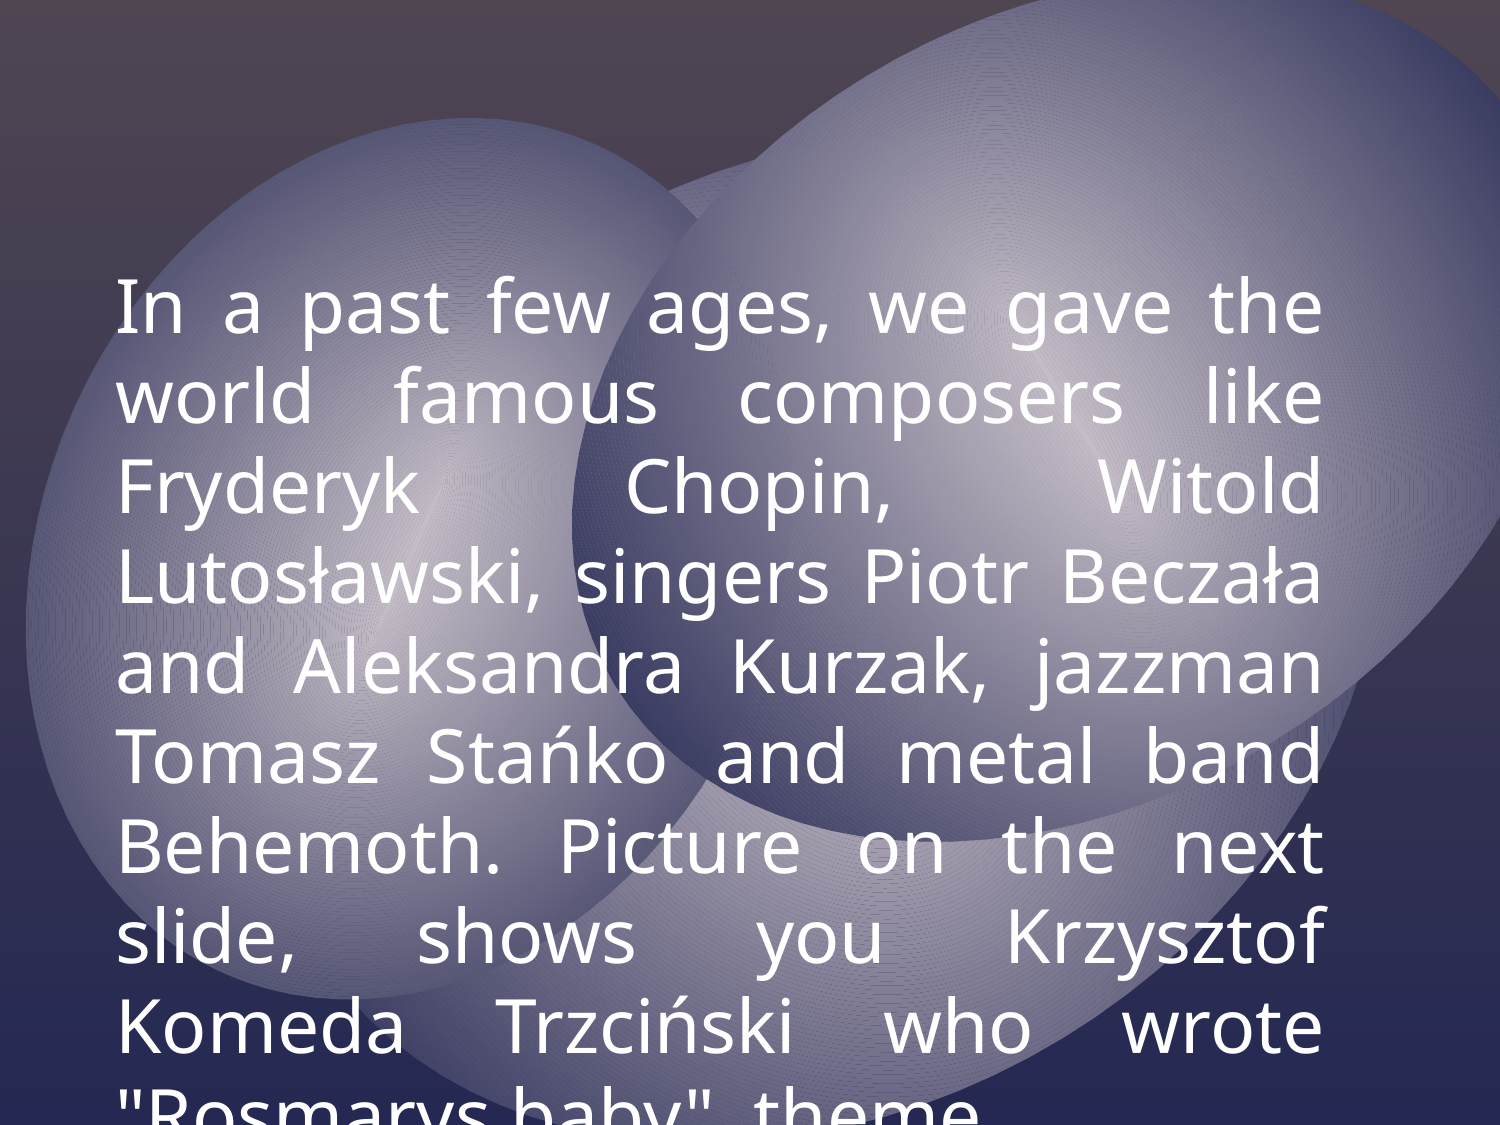

In a past few ages, we gave the world famous composers like Fryderyk Chopin, Witold Lutosławski, singers Piotr Beczała and Aleksandra Kurzak, jazzman Tomasz Stańko and metal band Behemoth. Picture on the next slide, shows you Krzysztof Komeda Trzciński who wrote "Rosmarys baby" theme.